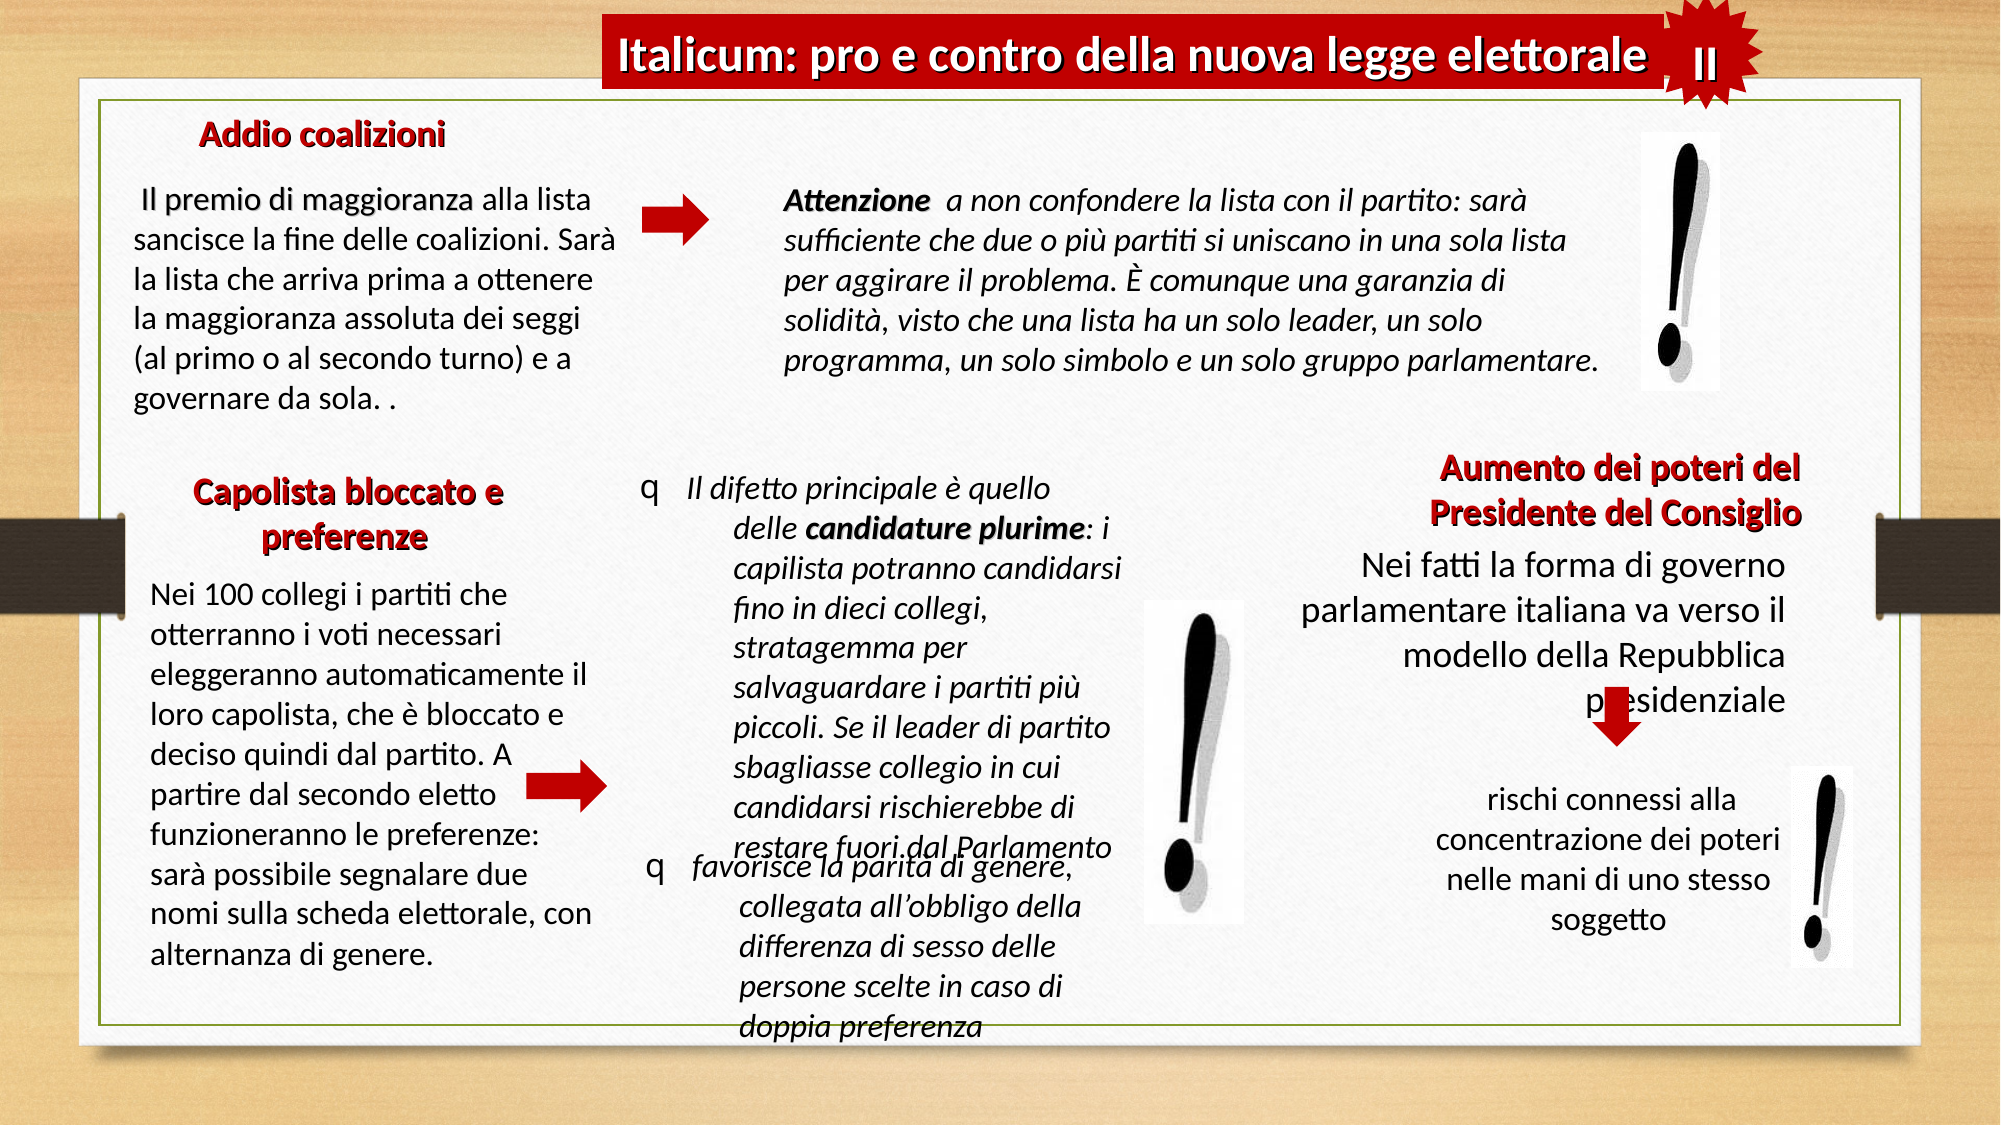

II
Italicum: pro e contro della nuova legge elettorale
Addio coalizioni
 Il premio di maggioranza alla lista sancisce la fine delle coalizioni. Sarà la lista che arriva prima a ottenere la maggioranza assoluta dei seggi (al primo o al secondo turno) e a governare da sola. .
Attenzione a non confondere la lista con il partito: sarà sufficiente che due o più partiti si uniscano in una sola lista per aggirare il problema. È comunque una garanzia di solidità, visto che una lista ha un solo leader, un solo programma, un solo simbolo e un solo gruppo parlamentare.
Aumento dei poteri del Presidente del Consiglio
Il difetto principale è quello delle candidature plurime: i capilista potranno candidarsi fino in dieci collegi, stratagemma per salvaguardare i partiti più piccoli. Se il leader di partito sbagliasse collegio in cui candidarsi rischierebbe di restare fuori dal Parlamento
Capolista bloccato e preferenze
Nei fatti la forma di governo parlamentare italiana va verso il modello della Repubblica presidenziale
Nei 100 collegi i partiti che otterranno i voti necessari eleggeranno automaticamente il loro capolista, che è bloccato e deciso quindi dal partito. A partire dal secondo eletto funzioneranno le preferenze: sarà possibile segnalare due nomi sulla scheda elettorale, con alternanza di genere.
 rischi connessi alla concentrazione dei poteri nelle mani di uno stesso soggetto
favorisce la parità di genere, collegata all’obbligo della differenza di sesso delle persone scelte in caso di doppia preferenza